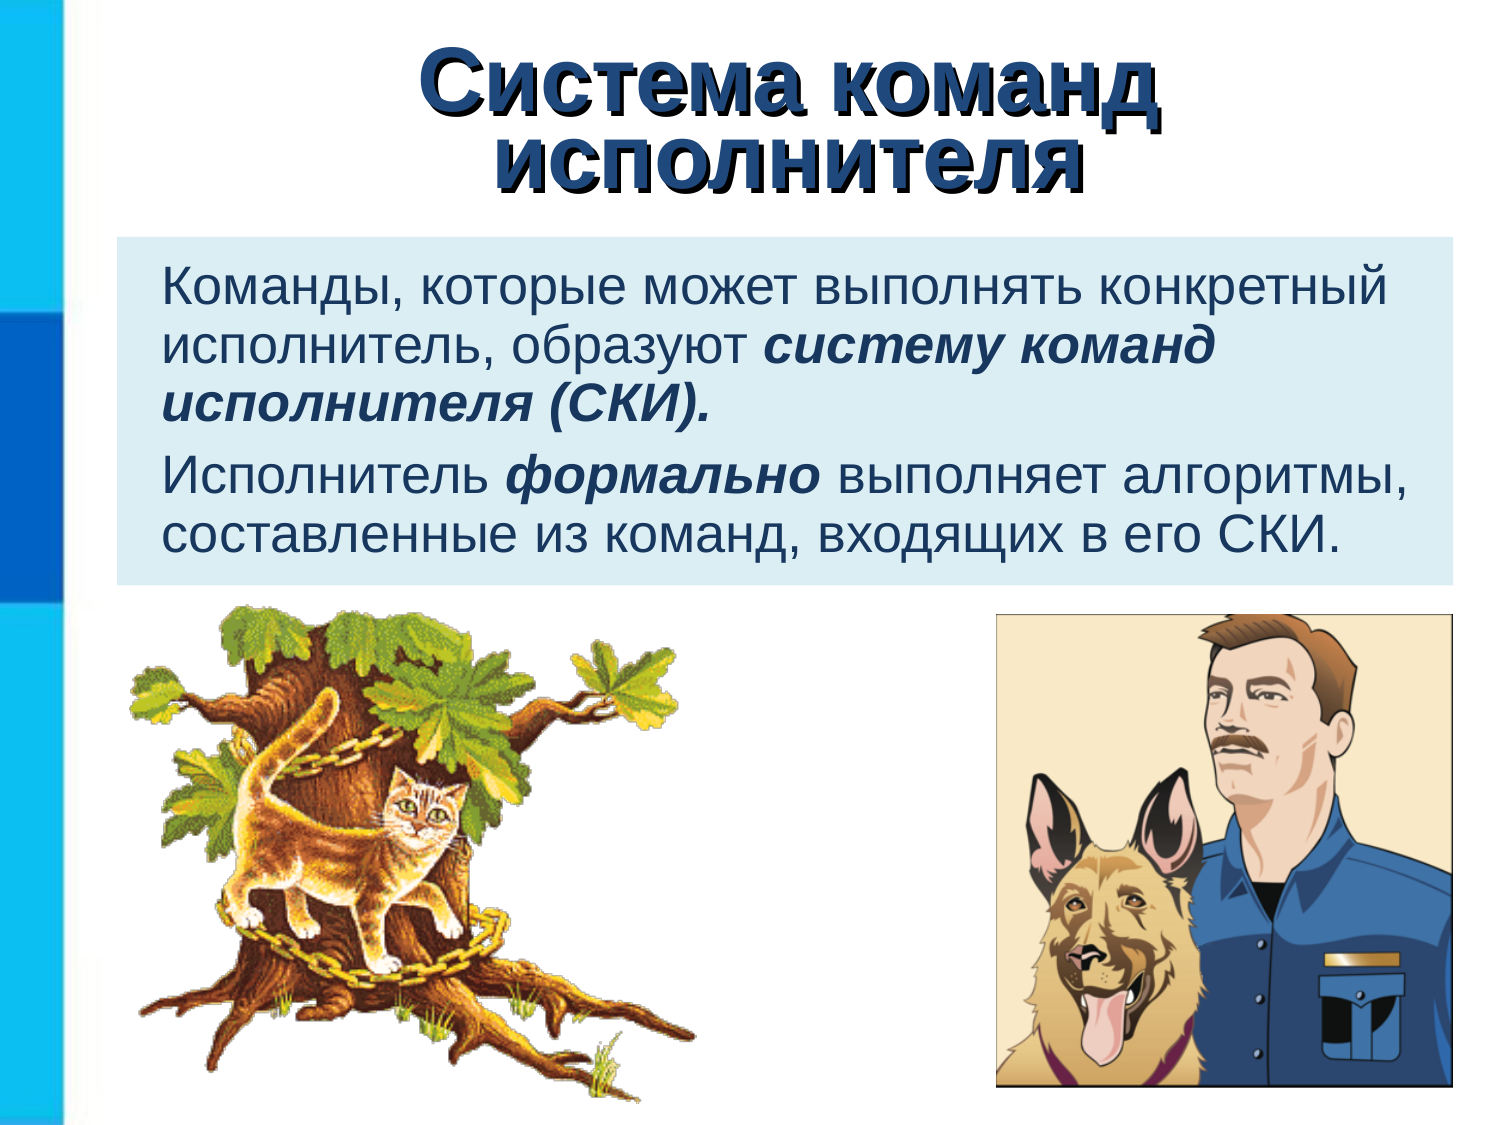

# Система команд исполнителя
Команды, которые может выполнять конкретный исполнитель, образуют систему команд исполнителя (СКИ).
Исполнитель формально выполняет алгоритмы, составленные из команд, входящих в его СКИ.